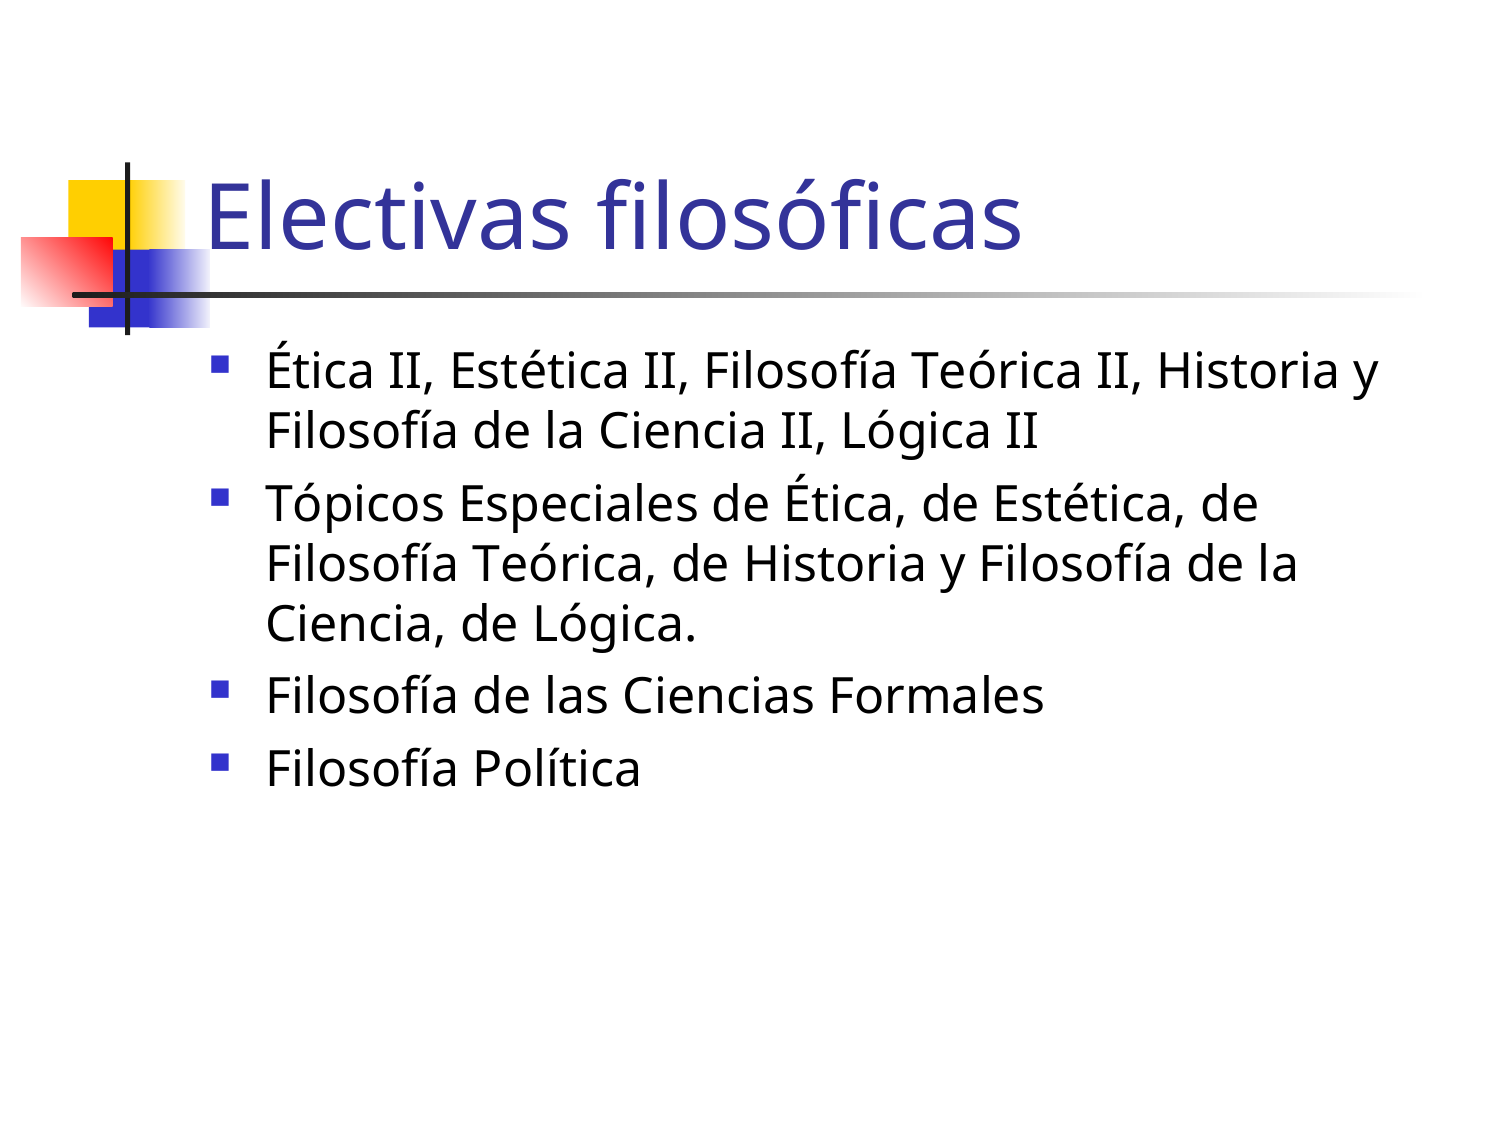

# Electivas filosóficas
Ética II, Estética II, Filosofía Teórica II, Historia y Filosofía de la Ciencia II, Lógica II
Tópicos Especiales de Ética, de Estética, de Filosofía Teórica, de Historia y Filosofía de la Ciencia, de Lógica.
Filosofía de las Ciencias Formales
Filosofía Política